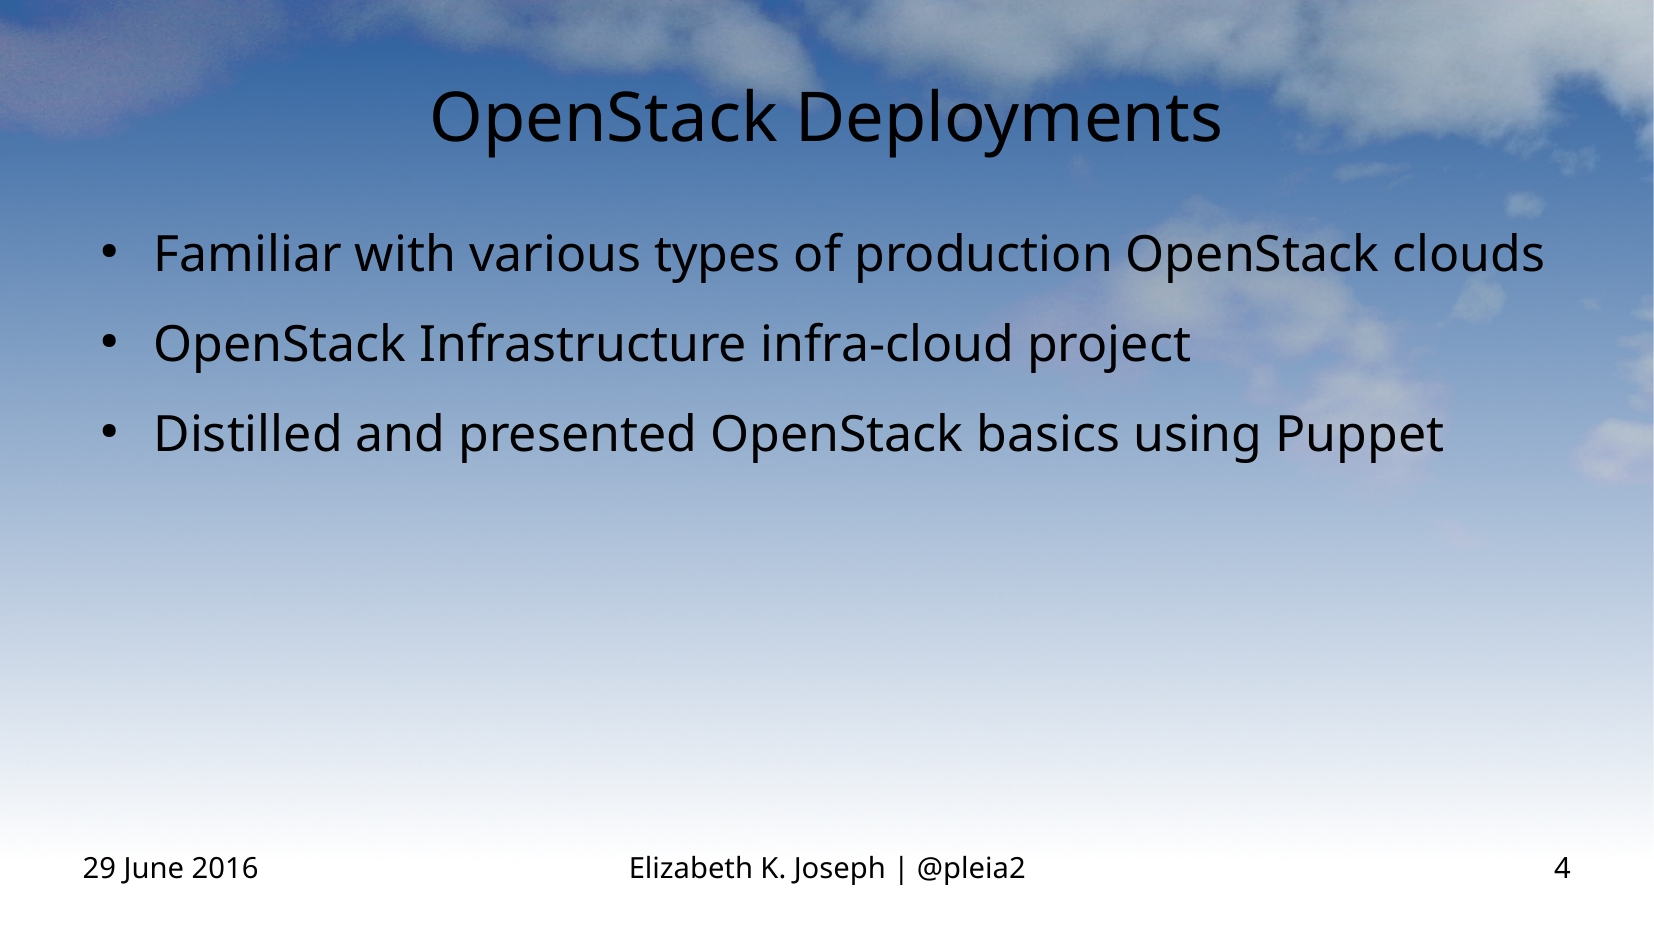

# OpenStack Deployments
Familiar with various types of production OpenStack clouds
OpenStack Infrastructure infra-cloud project
Distilled and presented OpenStack basics using Puppet
29 June 2016
Elizabeth K. Joseph | @pleia2
4